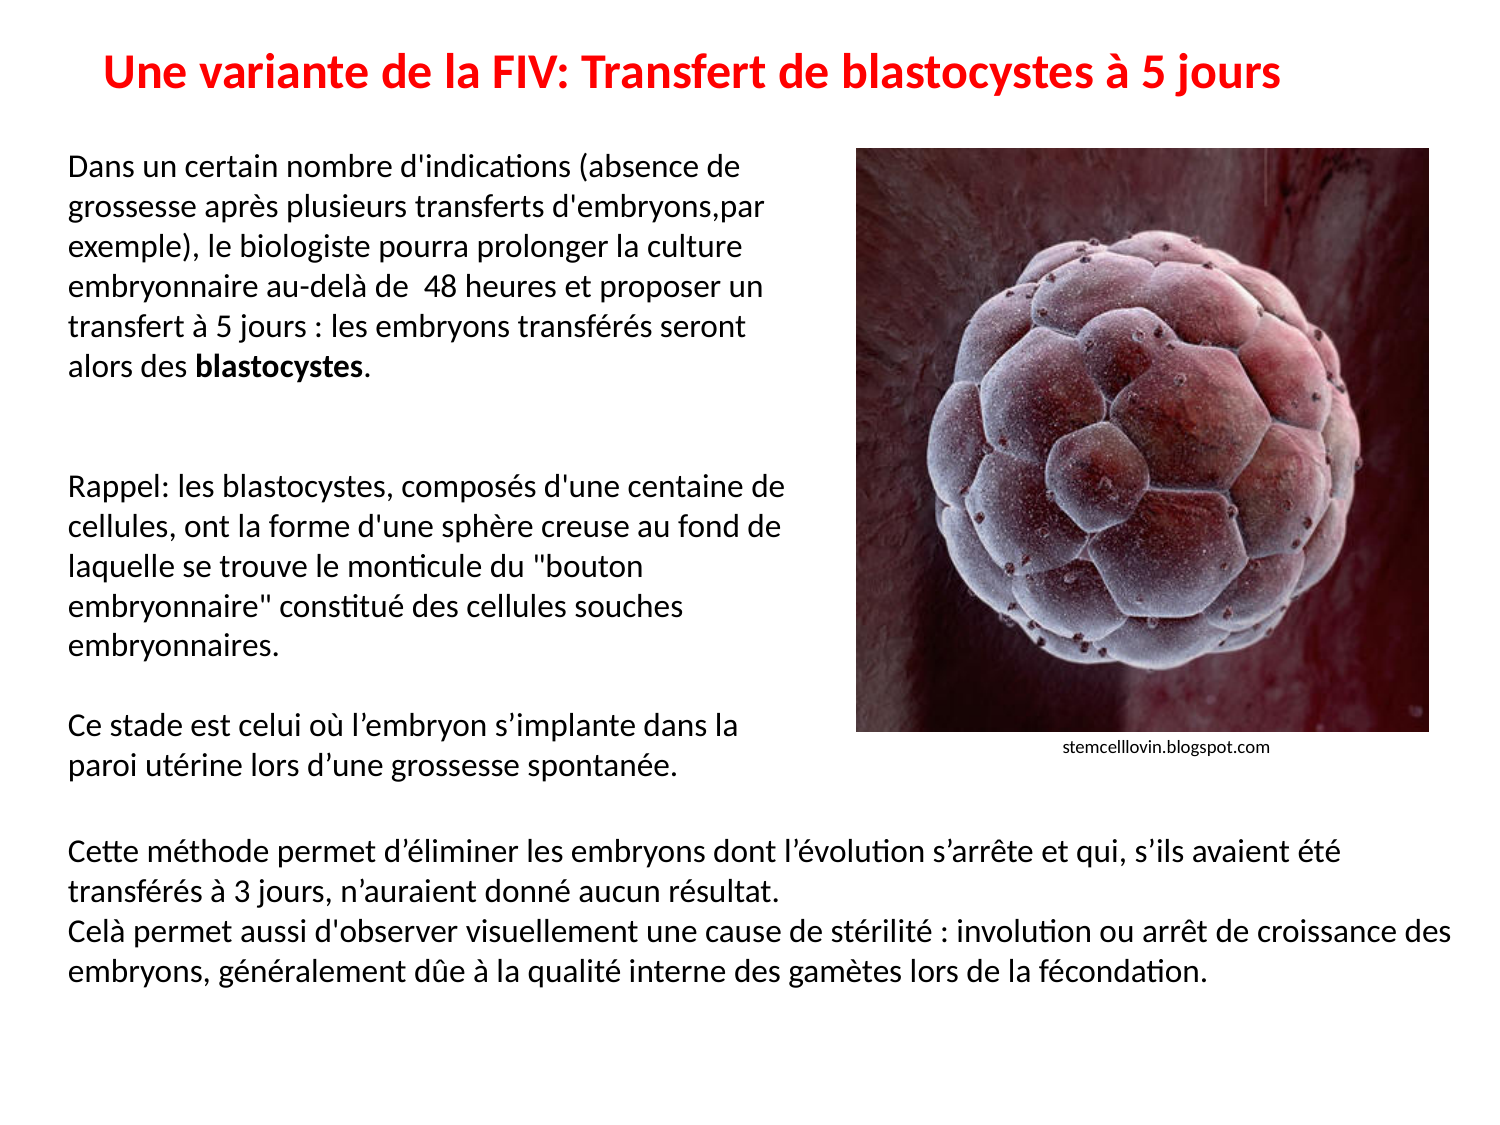

Une variante de la FIV: Transfert de blastocystes à 5 jours
Dans un certain nombre d'indications (absence de grossesse après plusieurs transferts d'embryons,par exemple), le biologiste pourra prolonger la culture embryonnaire au-delà de 48 heures et proposer un transfert à 5 jours : les embryons transférés seront alors des blastocystes.
Rappel: les blastocystes, composés d'une centaine de cellules, ont la forme d'une sphère creuse au fond de laquelle se trouve le monticule du "bouton embryonnaire" constitué des cellules souches embryonnaires.
Ce stade est celui où l’embryon s’implante dans la paroi utérine lors d’une grossesse spontanée.
stemcelllovin.blogspot.com
Cette méthode permet d’éliminer les embryons dont l’évolution s’arrête et qui, s’ils avaient été transférés à 3 jours, n’auraient donné aucun résultat.
Celà permet aussi d'observer visuellement une cause de stérilité : involution ou arrêt de croissance des embryons, généralement dûe à la qualité interne des gamètes lors de la fécondation.